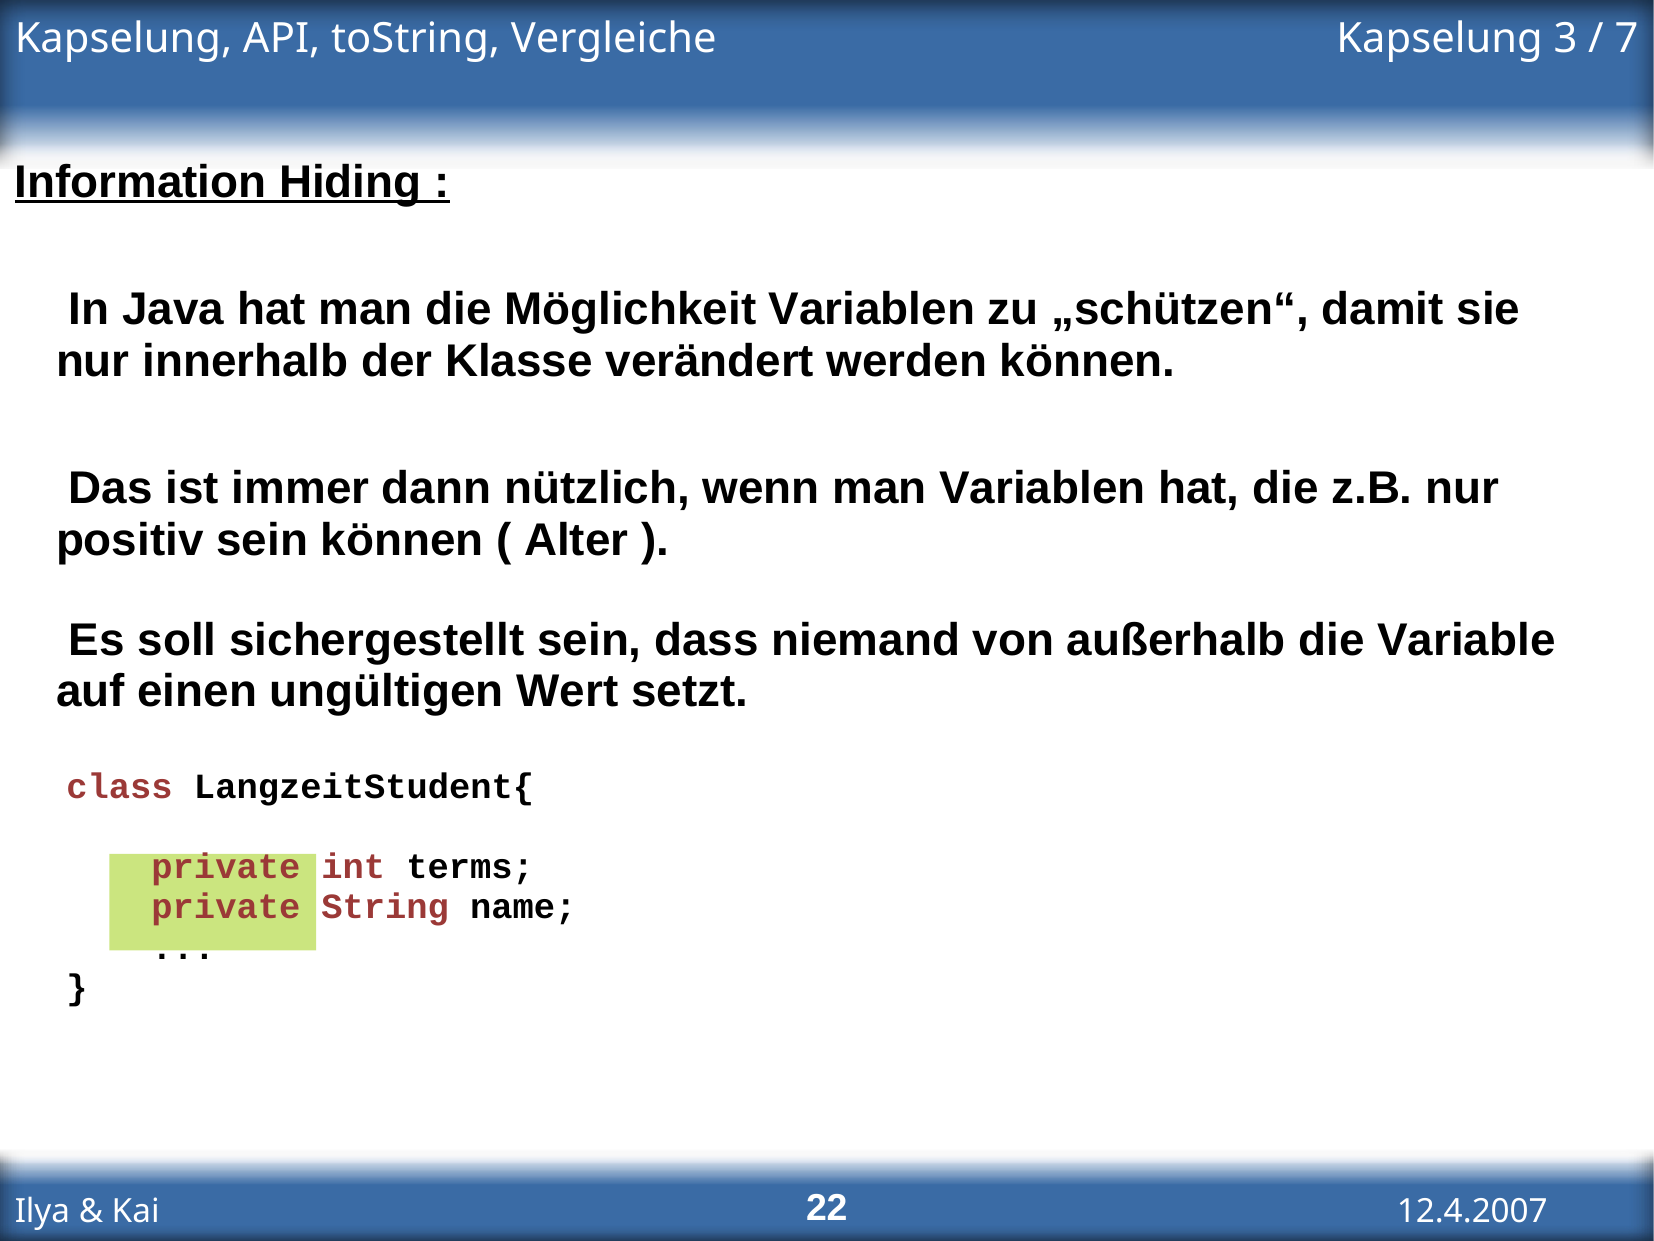

Kapselung 3 / 7
Information Hiding :
 In Java hat man die Möglichkeit Variablen zu „schützen“, damit sie nur innerhalb der Klasse verändert werden können.
 Das ist immer dann nützlich, wenn man Variablen hat, die z.B. nur positiv sein können ( Alter ).
 Es soll sichergestellt sein, dass niemand von außerhalb die Variable auf einen ungültigen Wert setzt.
class LangzeitStudent{
 private int terms;
 private String name;
 ...
}
22